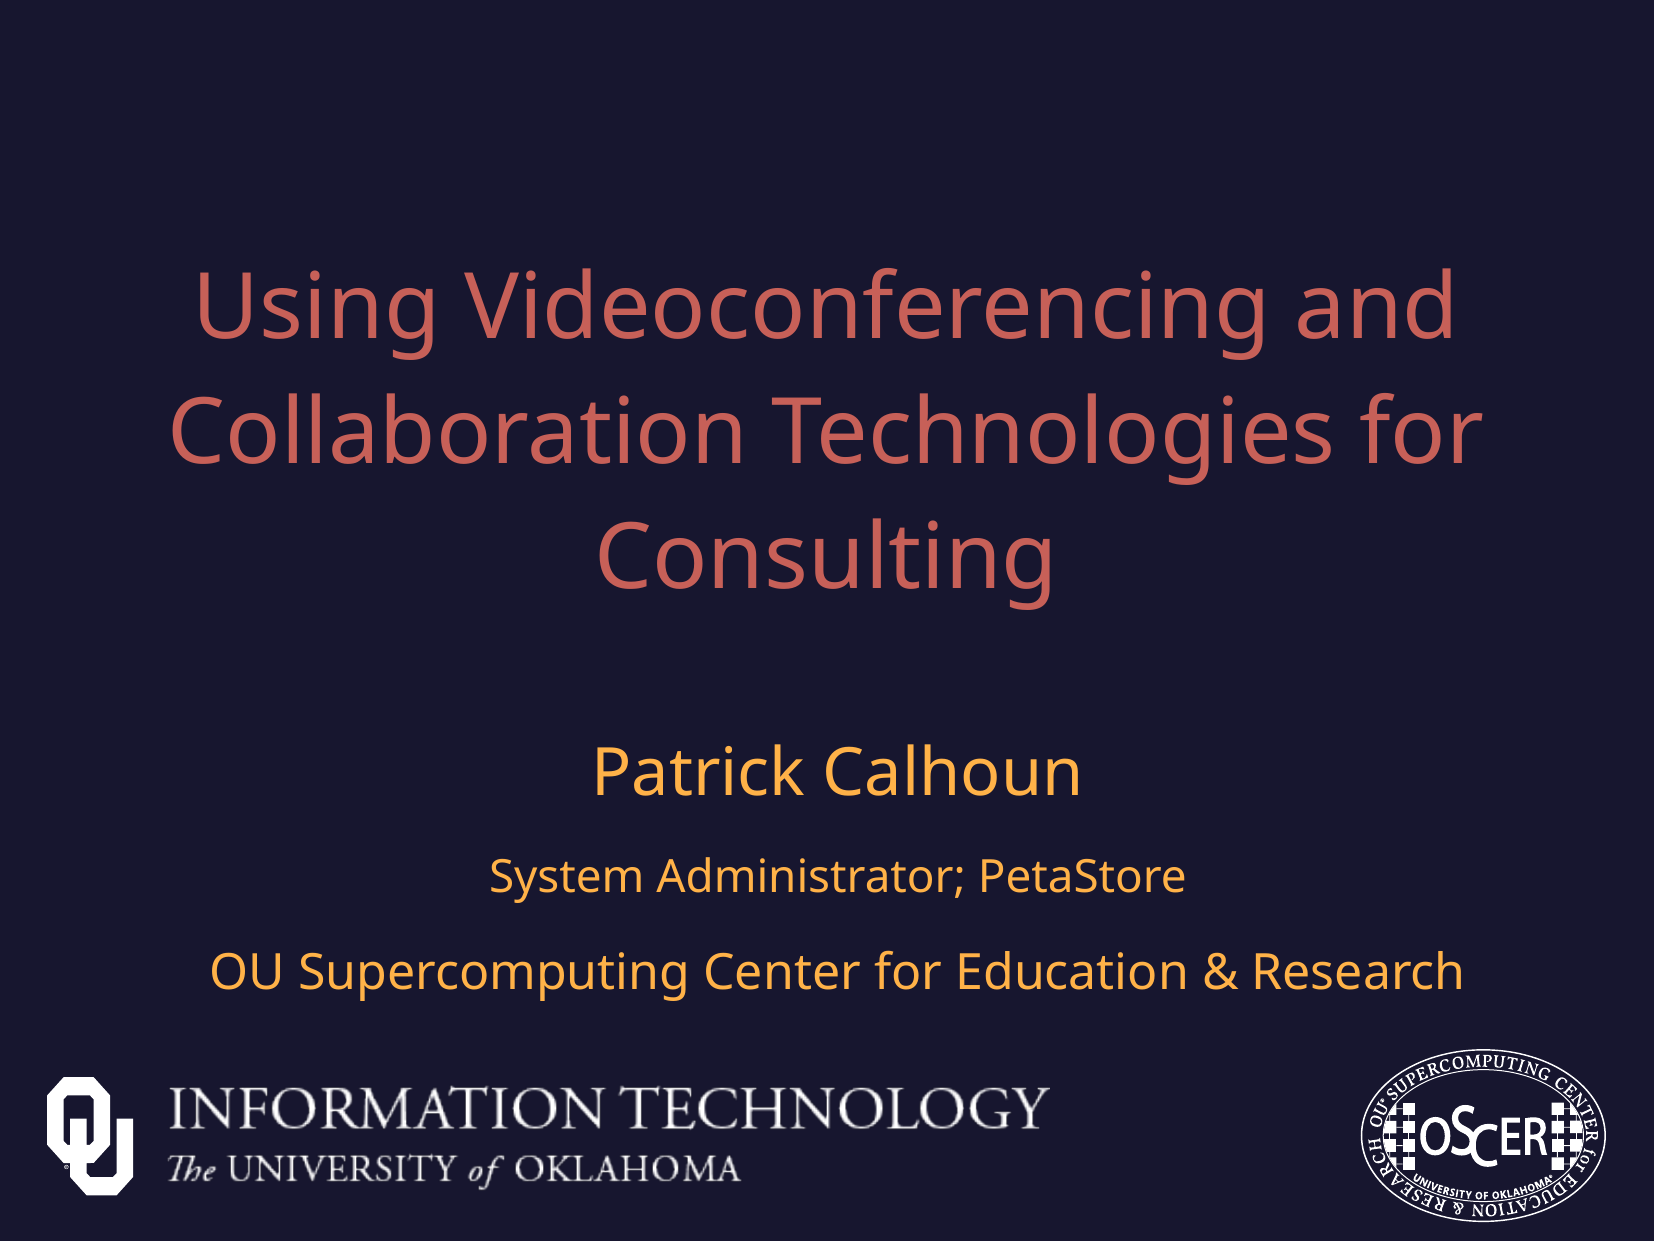

# Using Videoconferencing and Collaboration Technologies for Consulting
Patrick Calhoun
System Administrator; PetaStore
OU Supercomputing Center for Education & Research